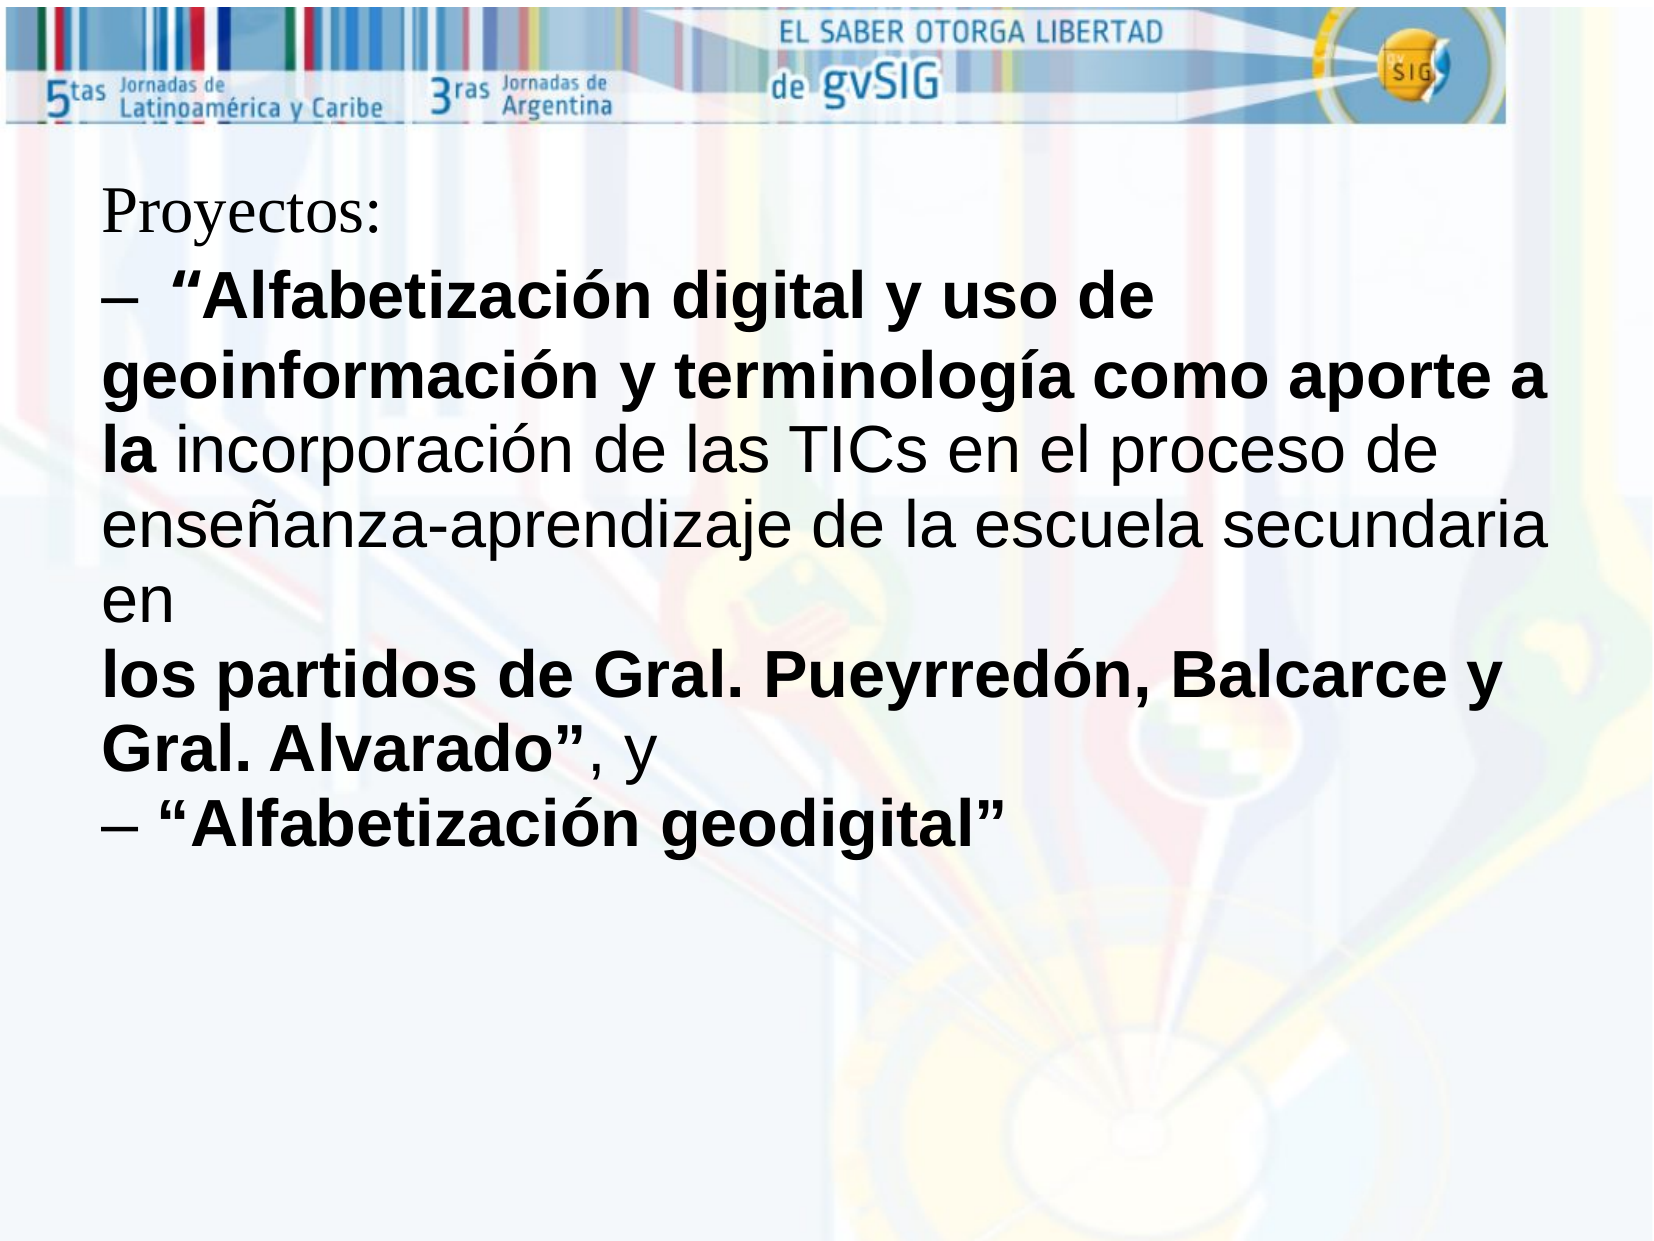

Proyectos:
– “Alfabetización digital y uso de geoinformación y terminología como aporte a la incorporación de las TICs en el proceso de enseñanza-aprendizaje de la escuela secundaria en
los partidos de Gral. Pueyrredón, Balcarce y Gral. Alvarado”, y
– “Alfabetización geodigital”